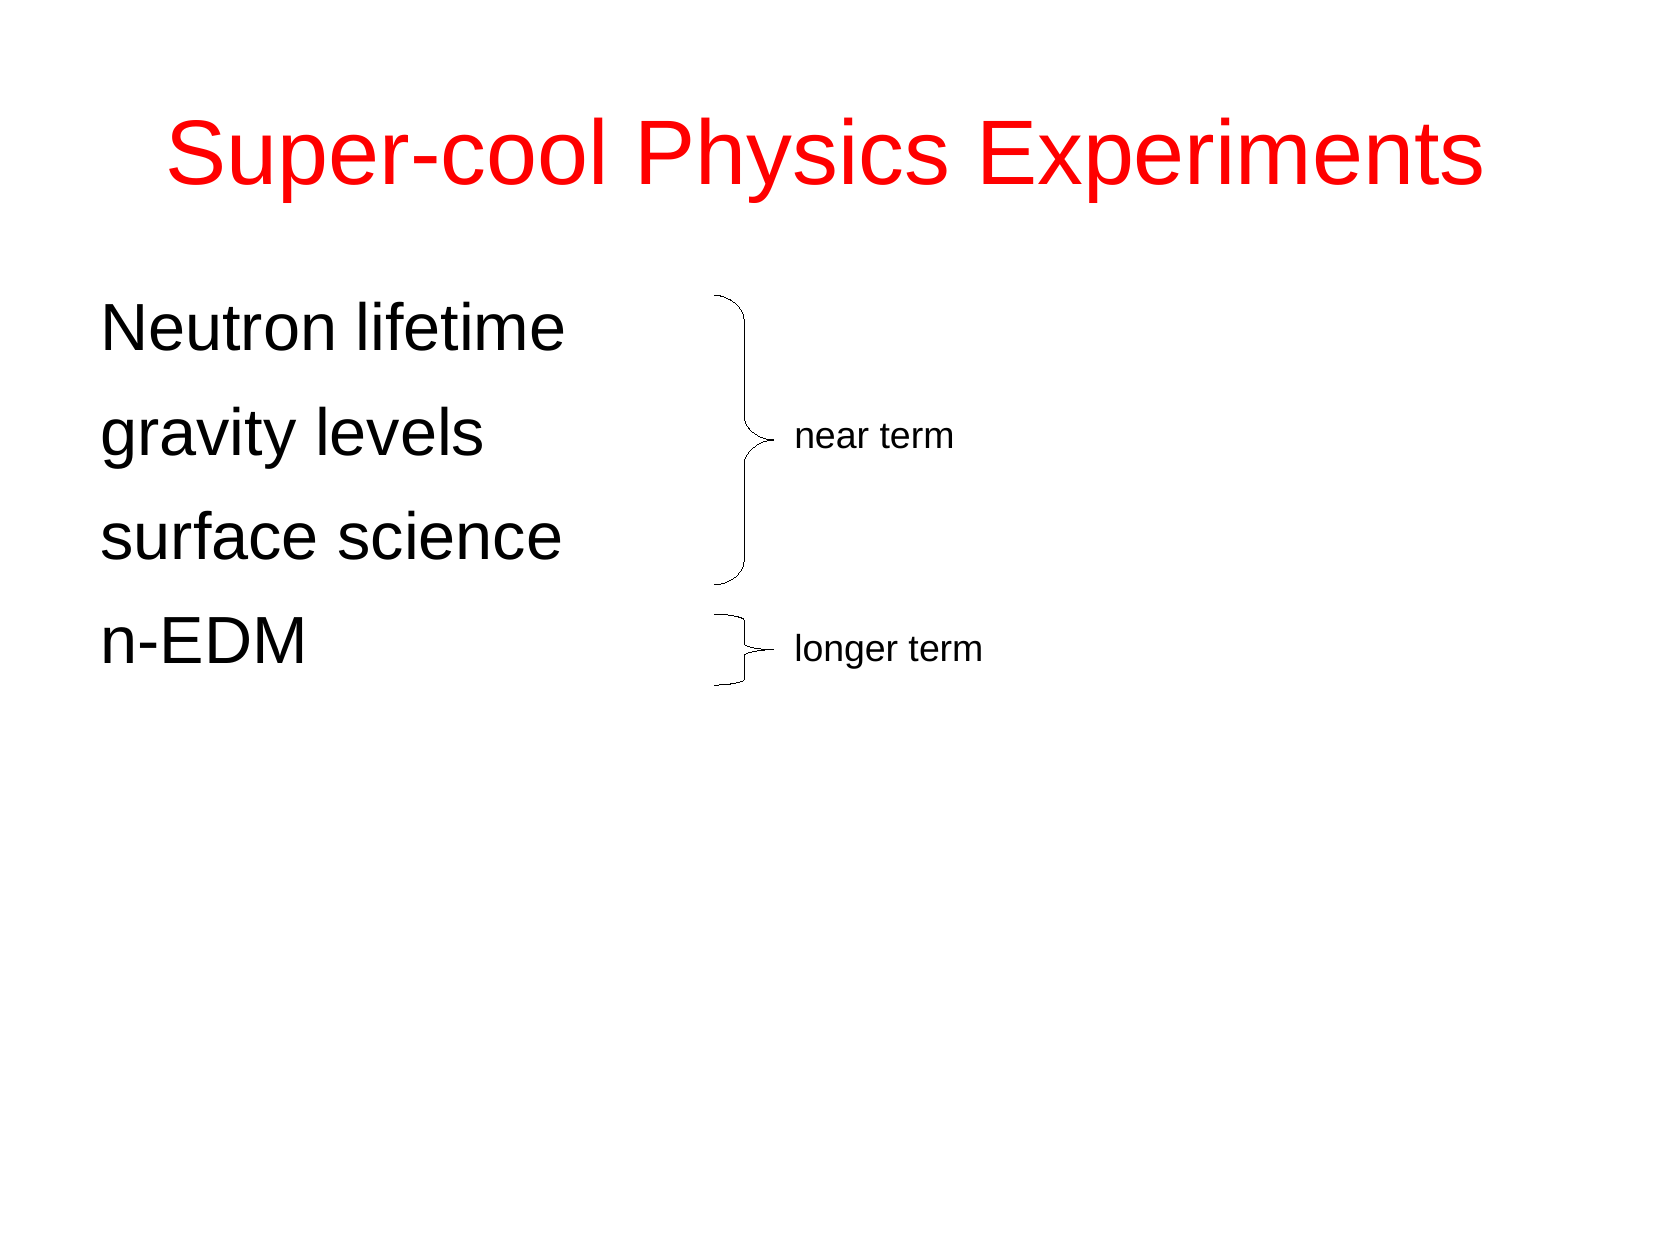

# Super-cool Physics Experiments
Neutron lifetime
gravity levels
surface science
n-EDM
near term
longer term